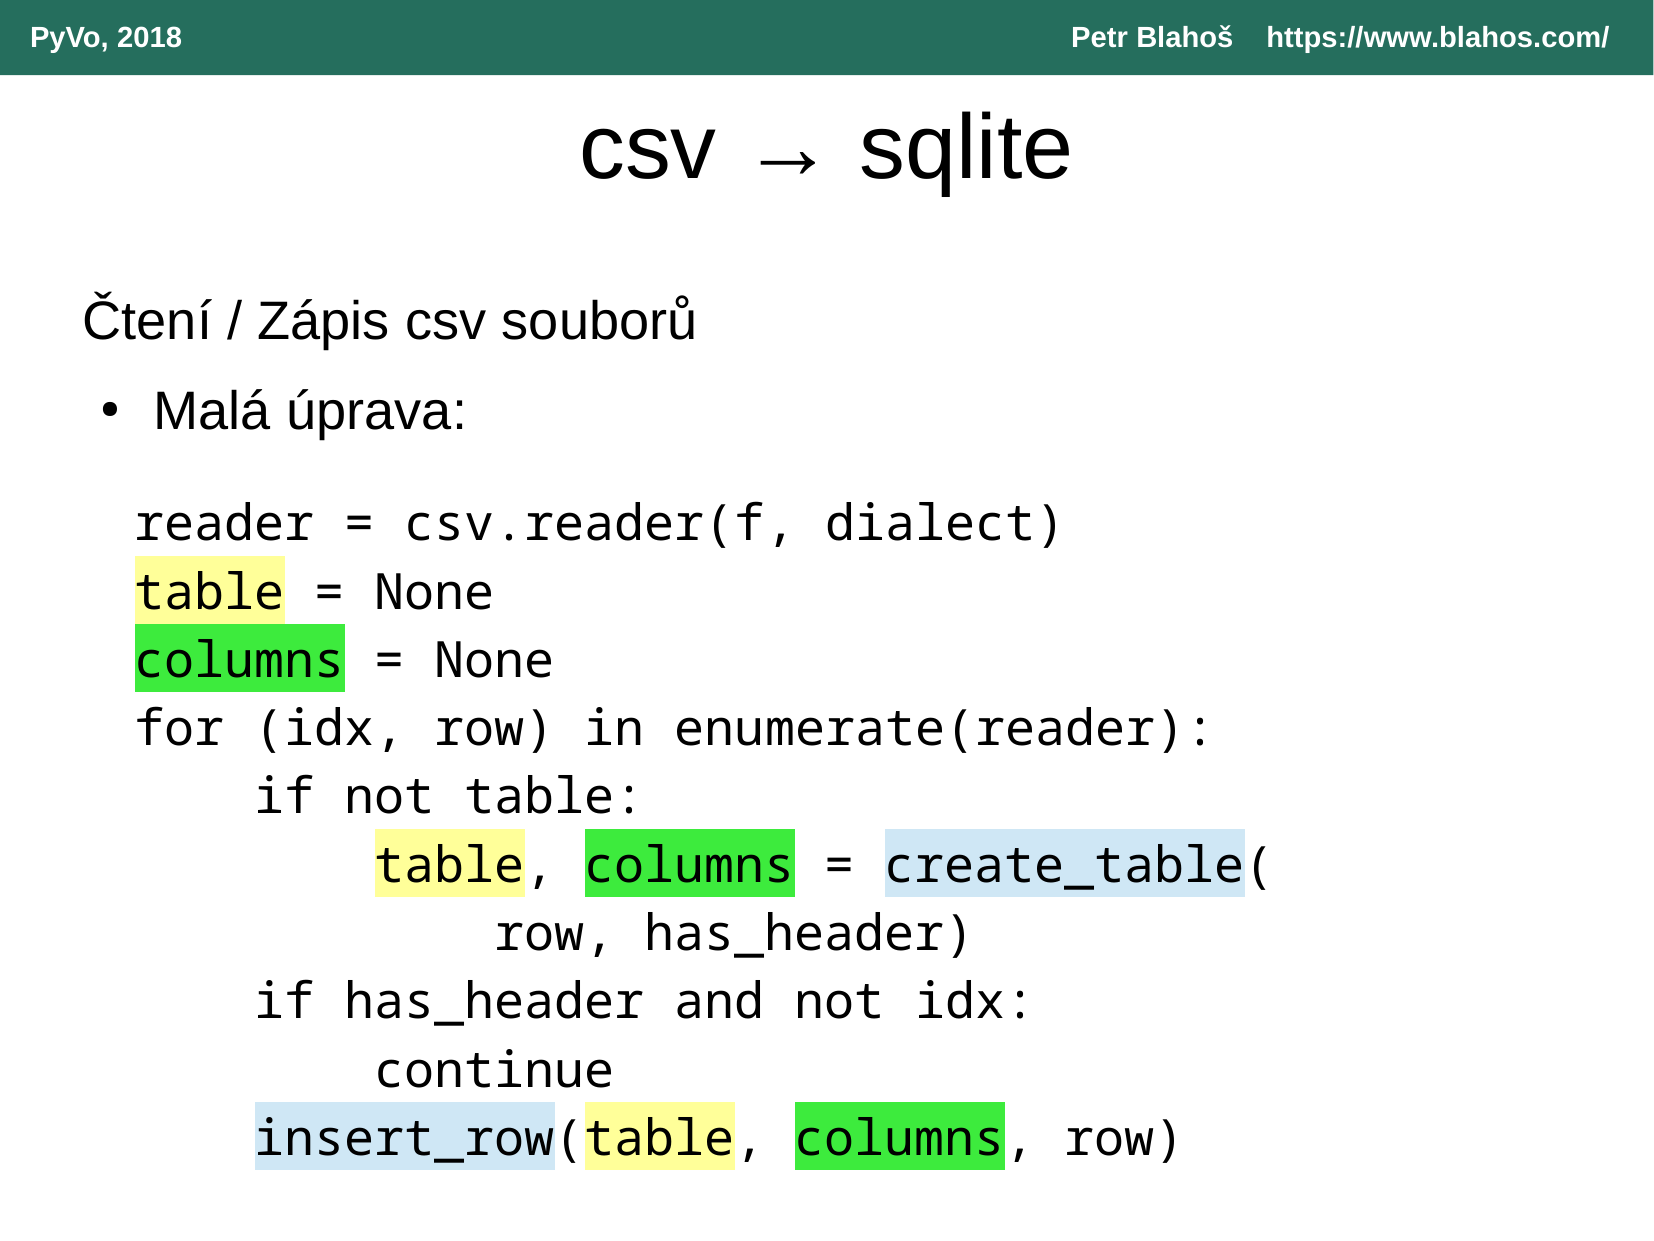

# csv → sqlite
Čtení / Zápis csv souborů
Malá úprava:
reader = csv.reader(f, dialect)
table = None
columns = None
for (idx, row) in enumerate(reader):
 if not table:
 table, columns = create_table(
 row, has_header)
 if has_header and not idx:
 continue
 insert_row(table, columns, row)